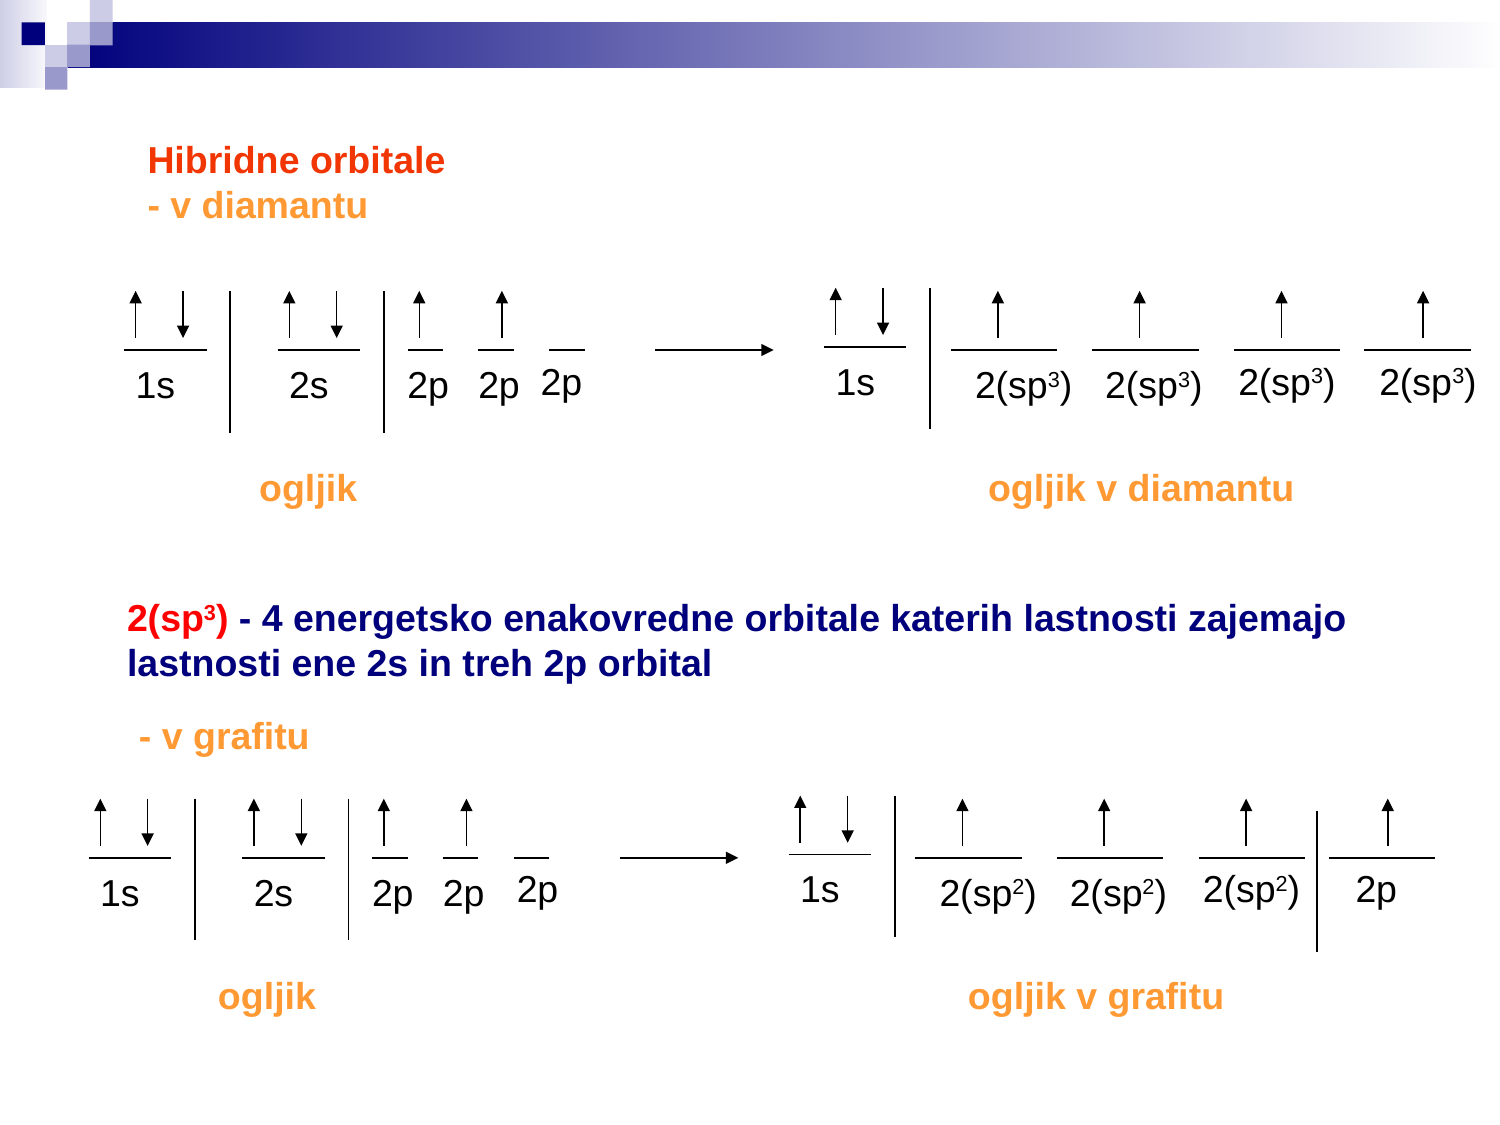

Hibridne orbitale
- v diamantu
2p
1s
2(sp3)
2(sp3)
1s
2s
2p
2p
2(sp3)
2(sp3)
	 ogljik				 ogljik v diamantu
2(sp3) - 4 energetsko enakovredne orbitale katerih lastnosti zajemajo lastnosti ene 2s in treh 2p orbital
- v grafitu
2p
1s
2(sp2)
2p
1s
2s
2p
2p
2(sp2)
2(sp2)
	ogljik					ogljik v grafitu